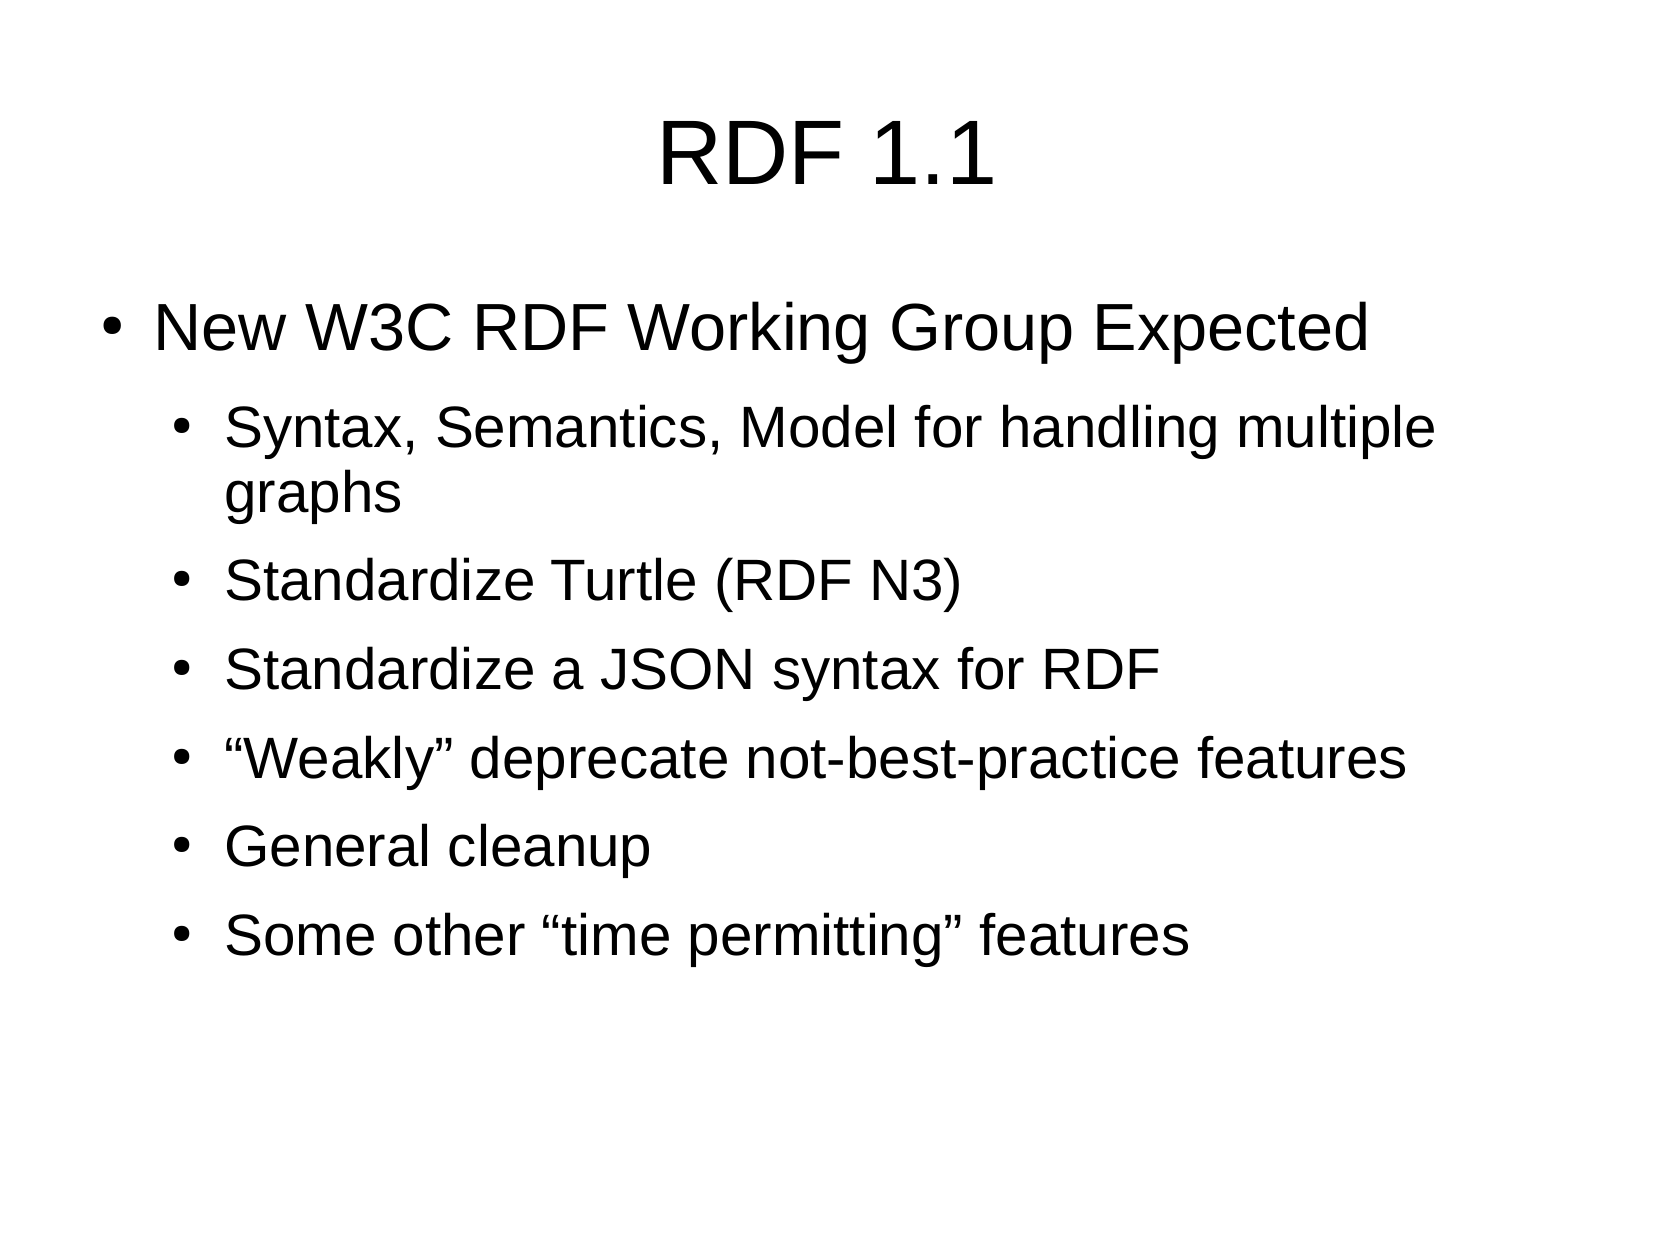

# RDF 1.1
New W3C RDF Working Group Expected
Syntax, Semantics, Model for handling multiple graphs
Standardize Turtle (RDF N3)
Standardize a JSON syntax for RDF
“Weakly” deprecate not-best-practice features
General cleanup
Some other “time permitting” features